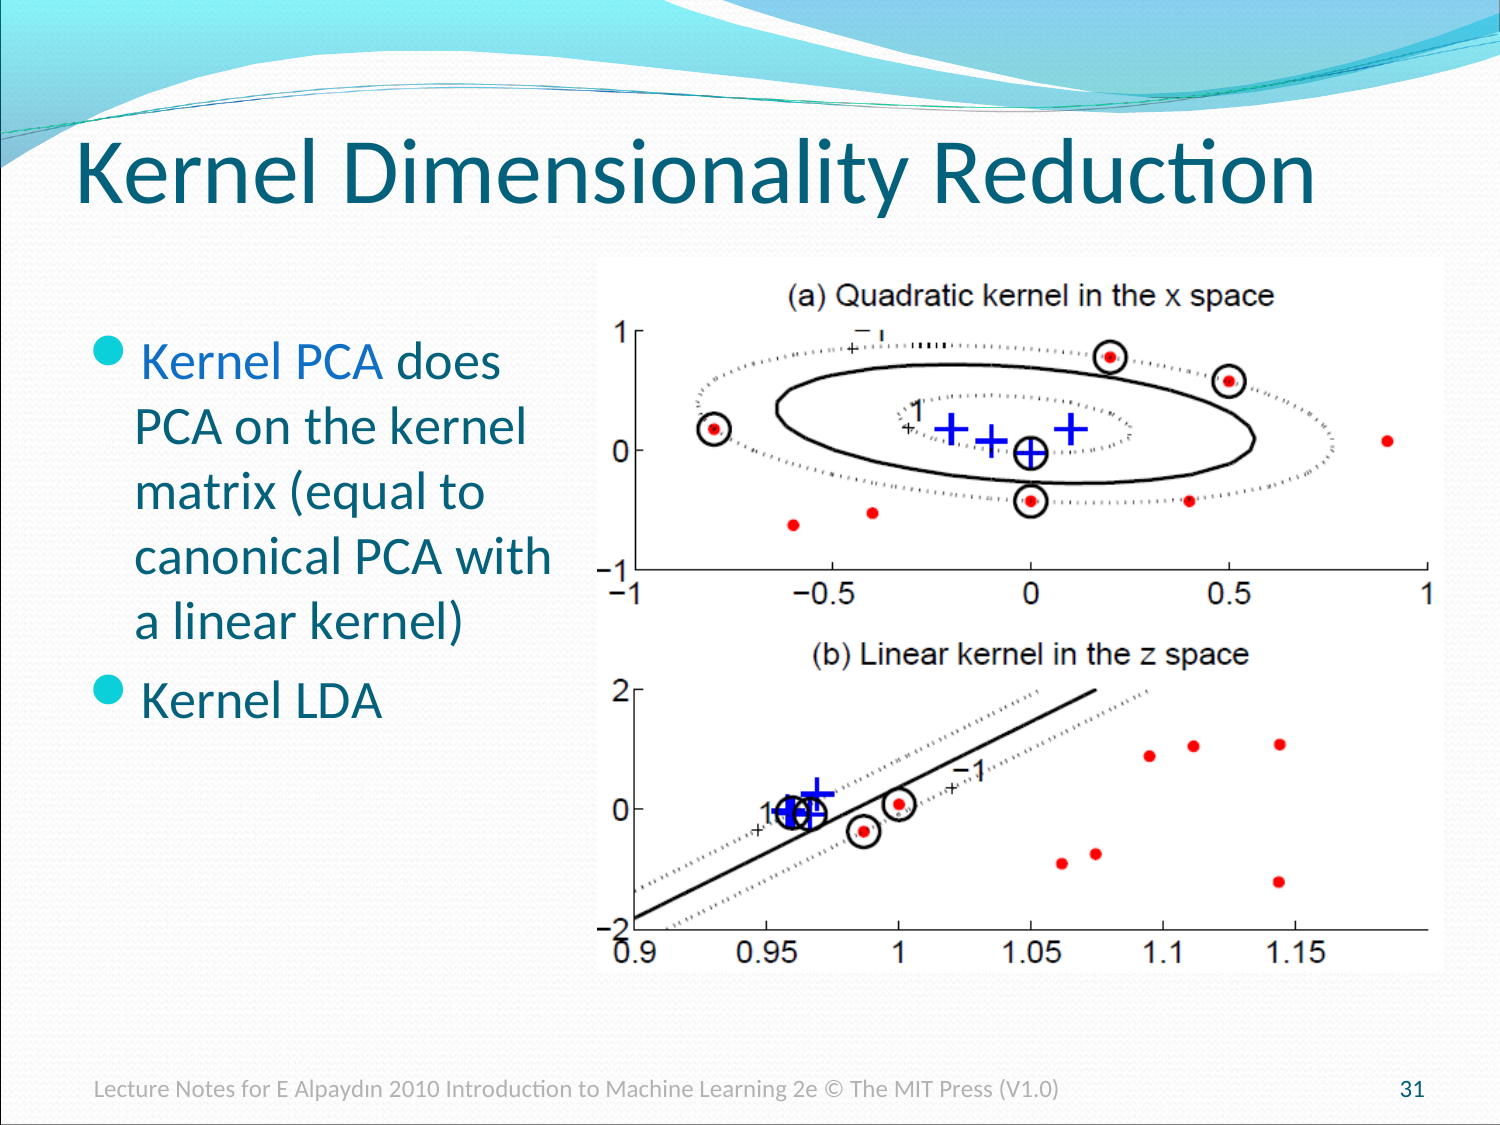

# Kernel Dimensionality Reduction
Kernel PCA does PCA on the kernel matrix (equal to canonical PCA with a linear kernel)
Kernel LDA
Lecture Notes for E Alpaydın 2010 Introduction to Machine Learning 2e © The MIT Press (V1.0)